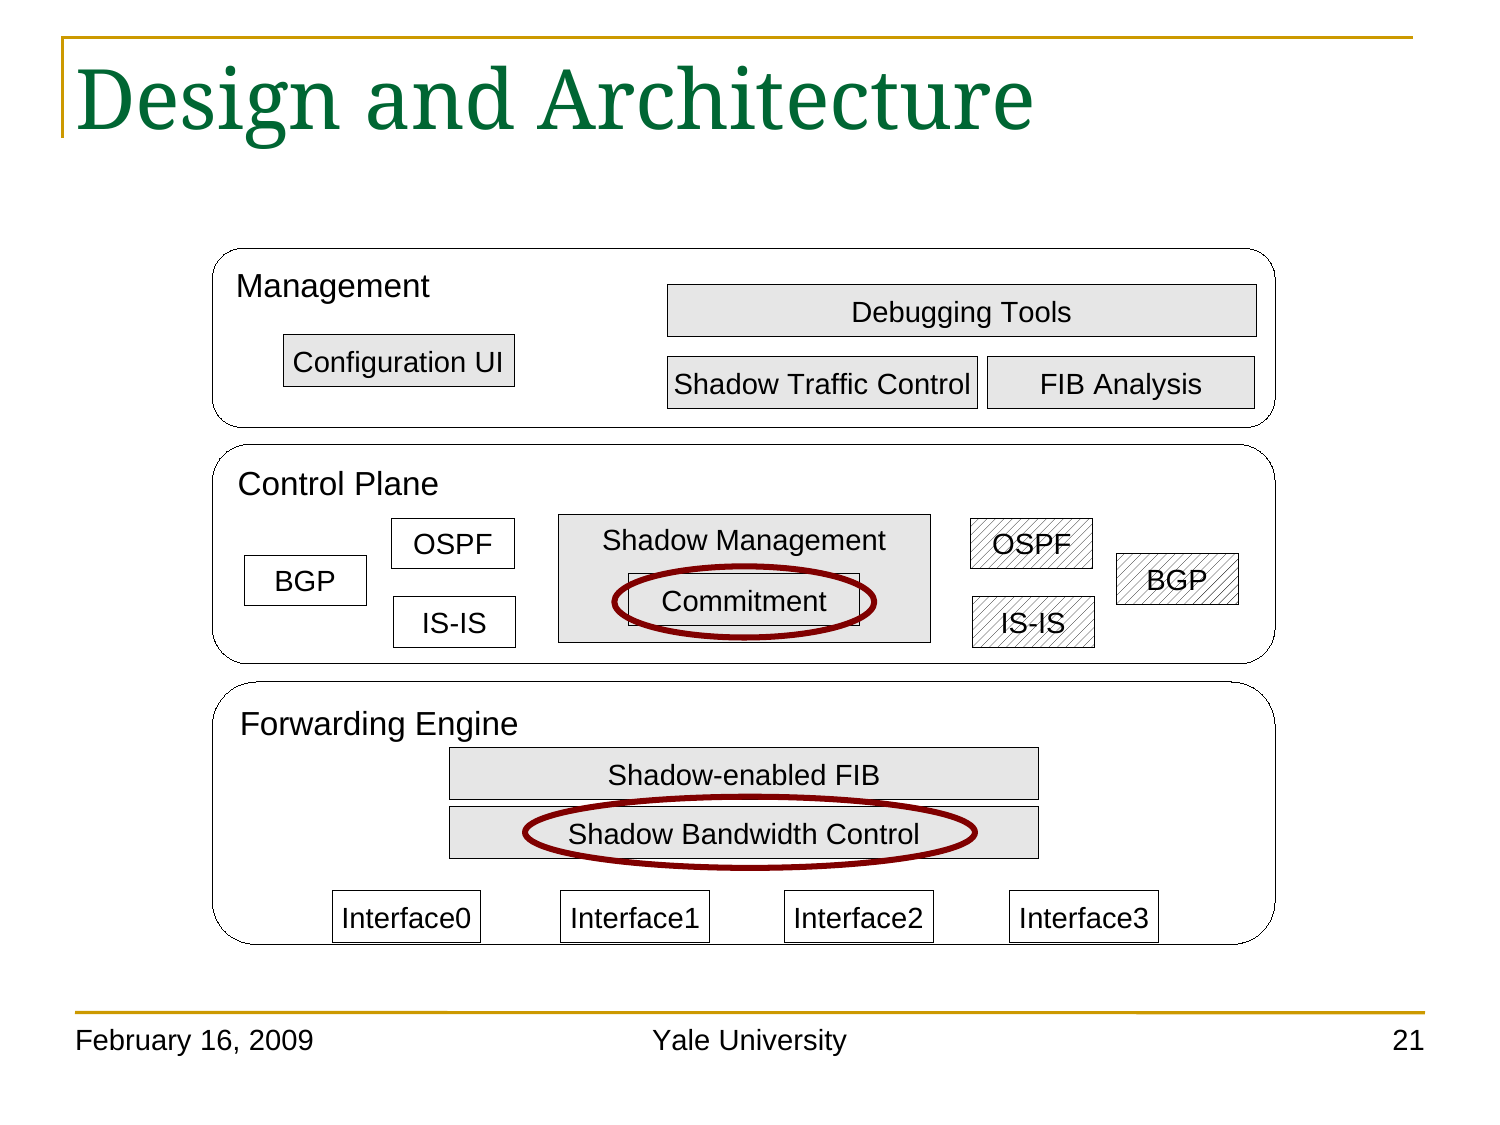

# Design and Architecture
Management
Debugging Tools
Configuration UI
Shadow Traffic Control
FIB Analysis
Control Plane
Shadow Management
OSPF
OSPF
BGP
BGP
Commitment
IS-IS
IS-IS
Forwarding Engine
Shadow-enabled FIB
Shadow Bandwidth Control
Interface0
Interface1
Interface2
Interface3
February 16, 2009
Yale University
21